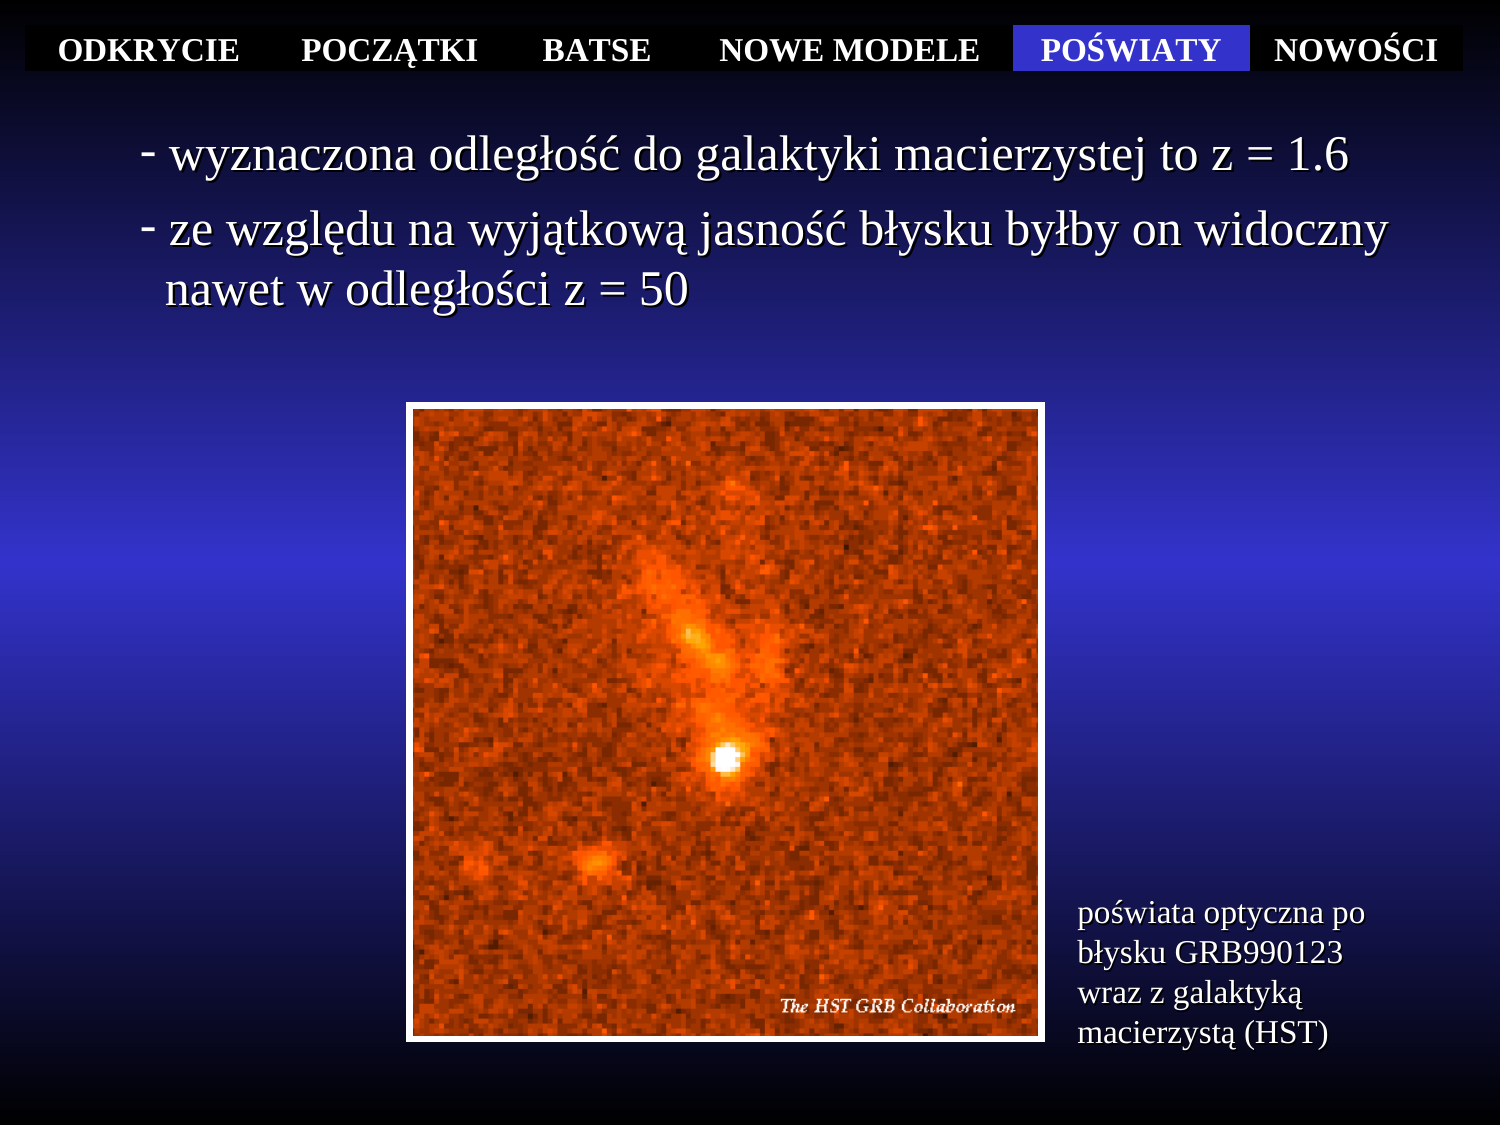

| ODKRYCIE | POCZĄTKI | BATSE | NOWE MODELE | POŚWIATY | NOWOŚCI |
| --- | --- | --- | --- | --- | --- |
 wyznaczona odległość do galaktyki macierzystej to z = 1.6
 ze względu na wyjątkową jasność błysku byłby on widoczny
 nawet w odległości z = 50
poświata optyczna po błysku GRB990123 wraz z galaktyką macierzystą (HST)